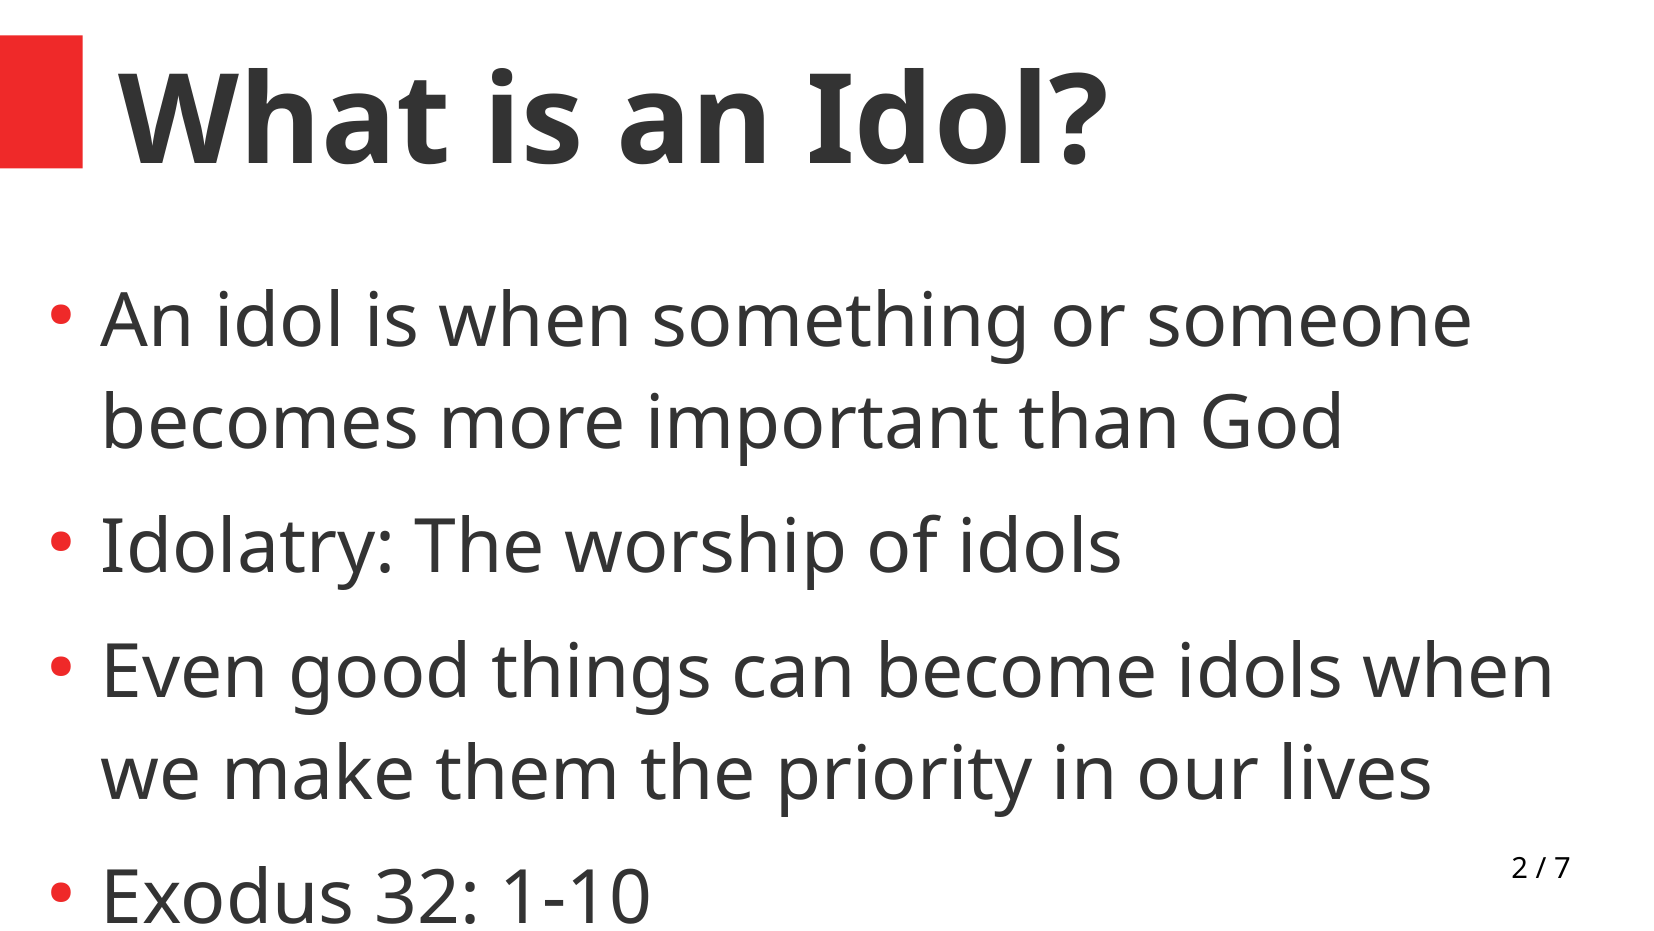

# What is an Idol?
An idol is when something or someone becomes more important than God
Idolatry: The worship of idols
Even good things can become idols when we make them the priority in our lives
Exodus 32: 1-10
2